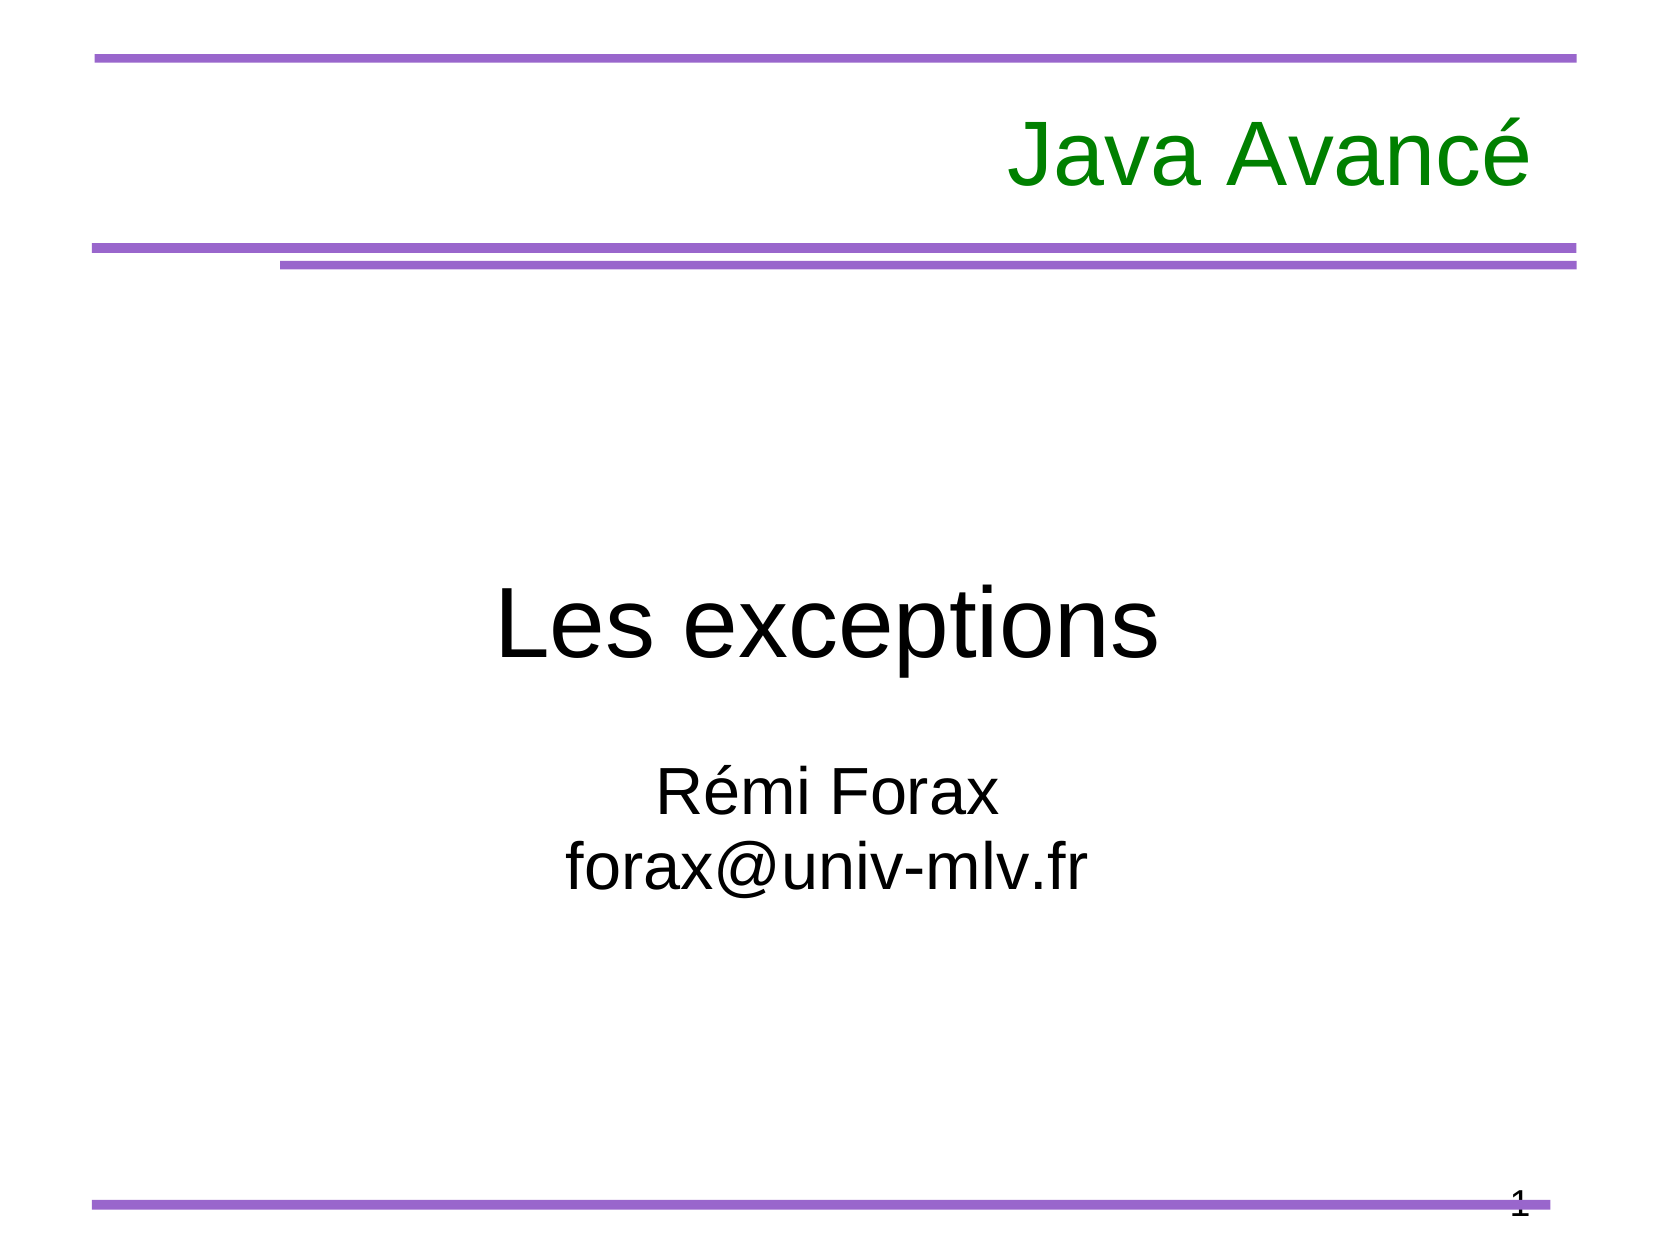

# Java Avancé
Les exceptions
Rémi Forax
forax@univ-mlv.fr